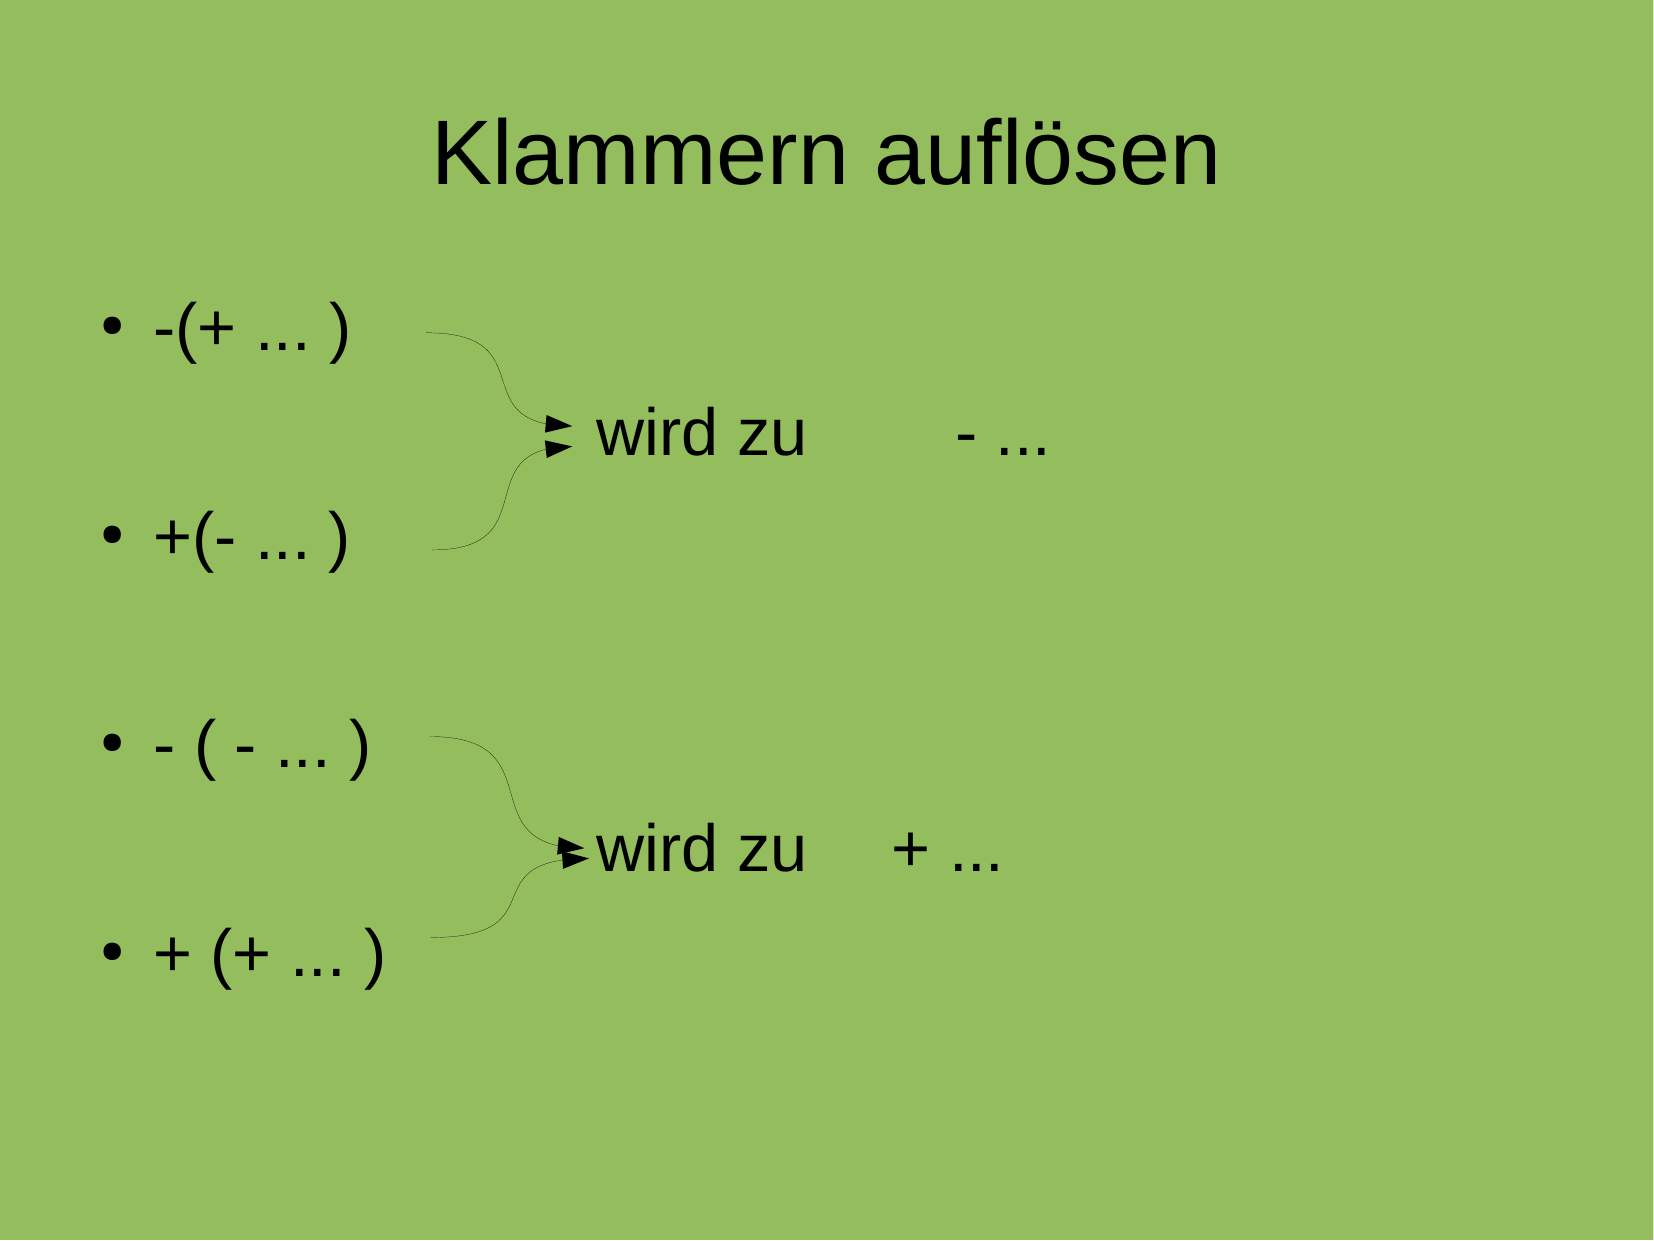

# Klammern auflösen
-(+ ... )
 			wird zu - ...
+(- ... )
- ( - ... )
 						wird zu 	+ ...
+ (+ ... )